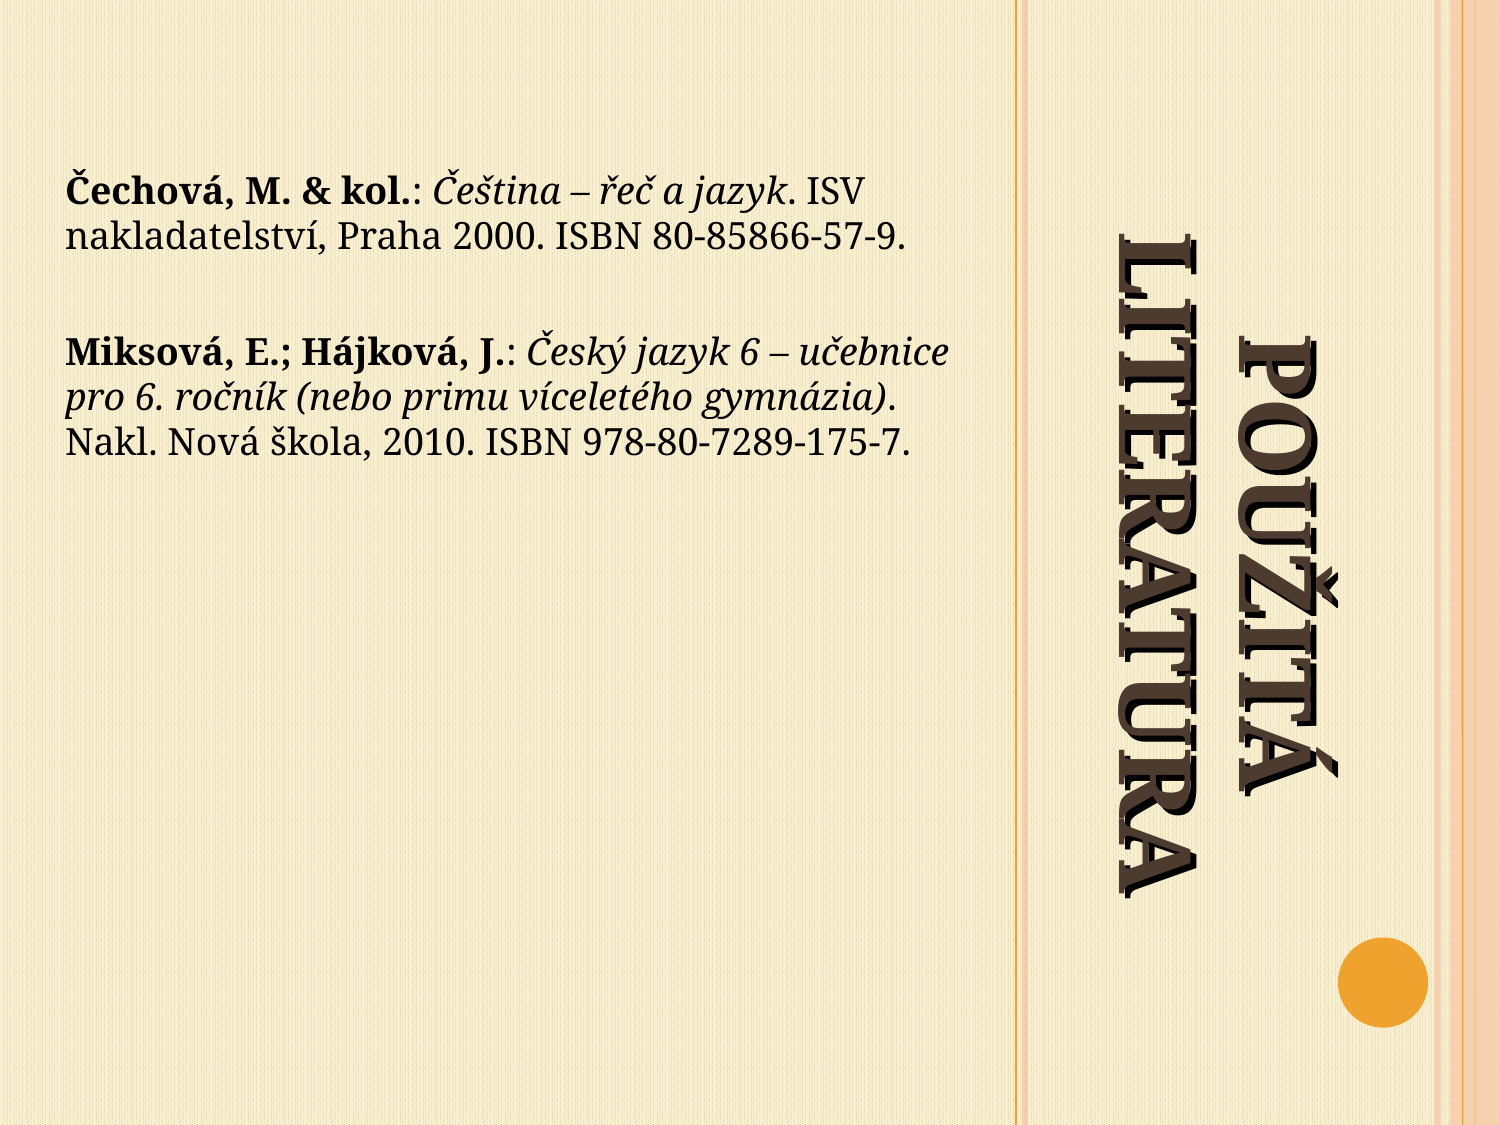

Čechová, M. & kol.: Čeština – řeč a jazyk. ISV nakladatelství, Praha 2000. ISBN 80-85866-57-9.
Miksová, E.; Hájková, J.: Český jazyk 6 – učebnice pro 6. ročník (nebo primu víceletého gymnázia). Nakl. Nová škola, 2010. ISBN 978-80-7289-175-7.
# použitá literatura